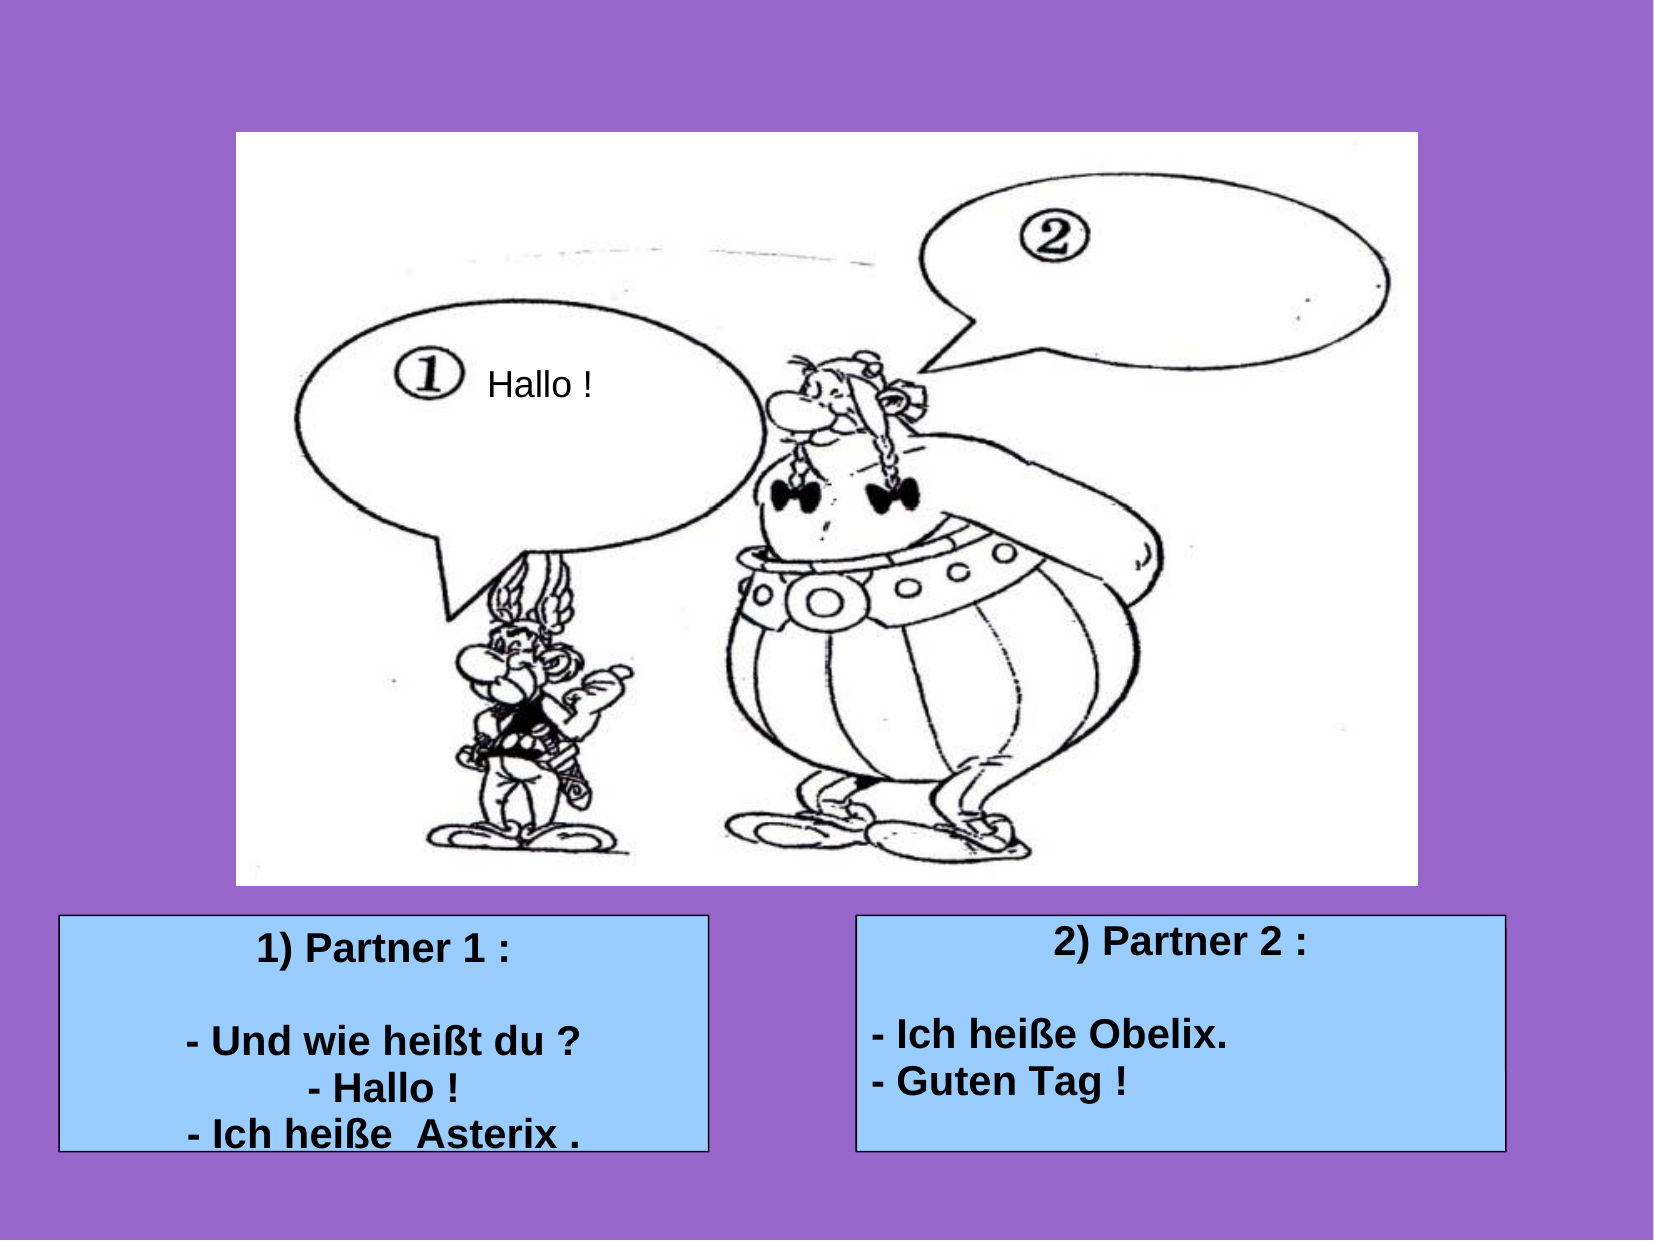

Hallo !
1) Partner 1 :
- Und wie heißt du ?
- Hallo !
- Ich heiße Asterix .
2) Partner 2 :
- Ich heiße Obelix.
- Guten Tag !